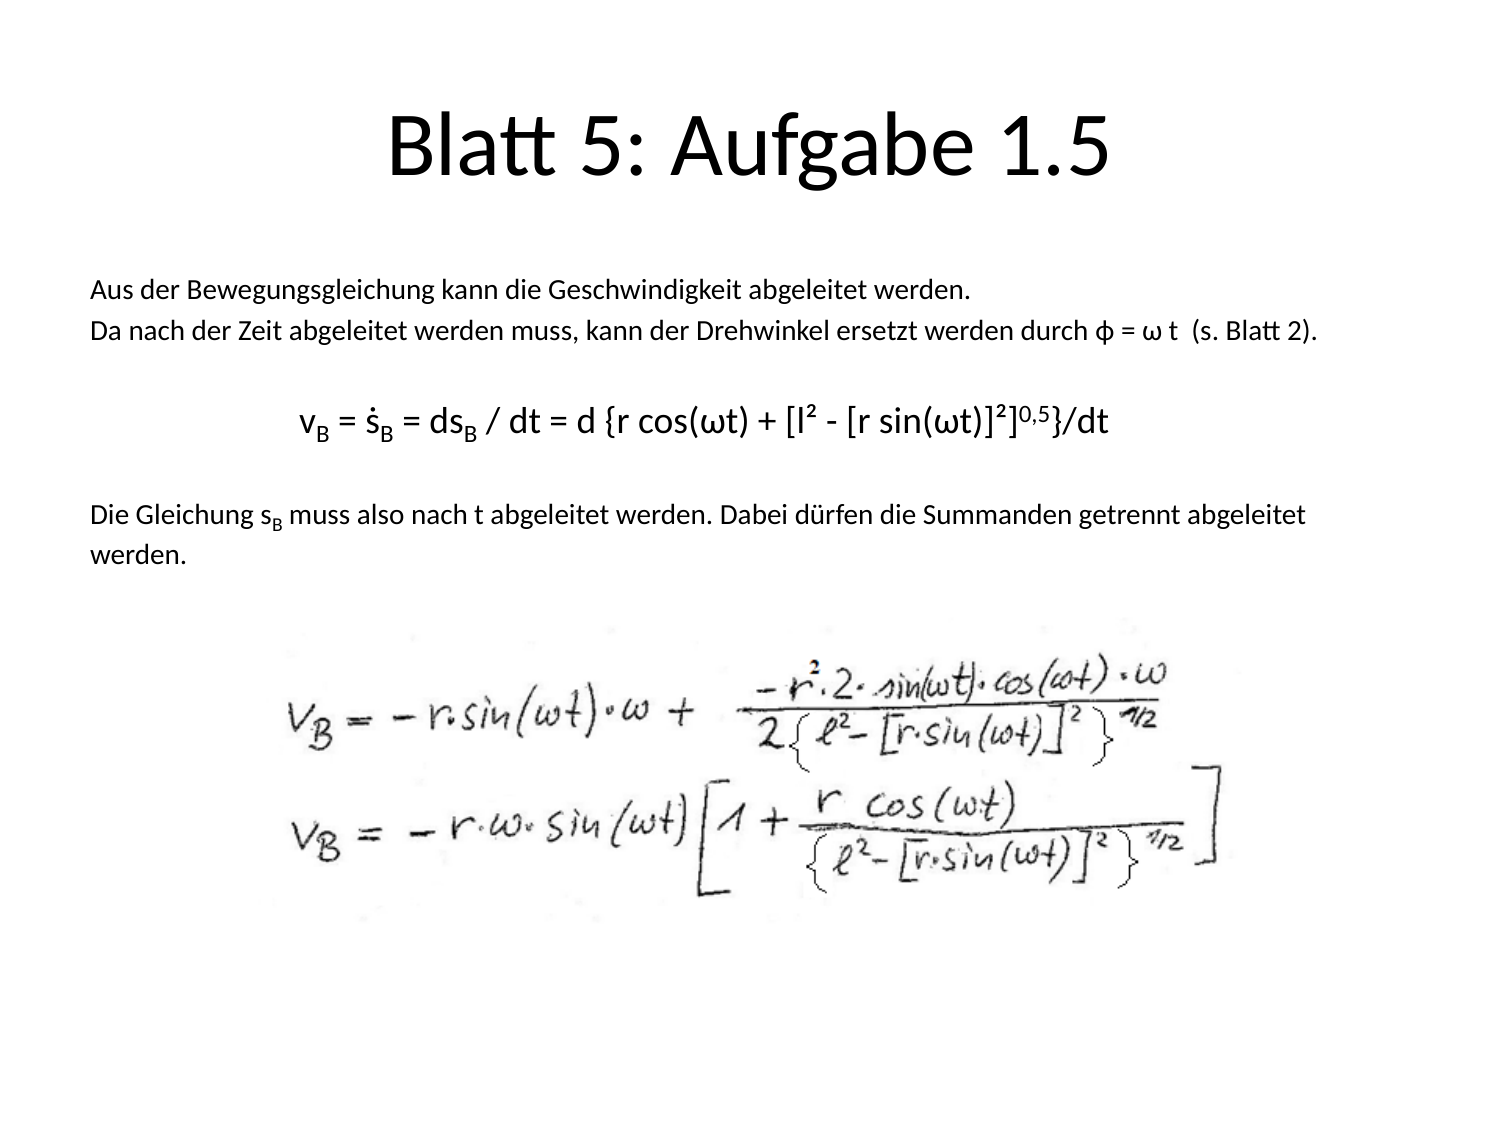

# Blatt 5: Aufgabe 1.5
Aus der Bewegungsgleichung kann die Geschwindigkeit abgeleitet werden.
Da nach der Zeit abgeleitet werden muss, kann der Drehwinkel ersetzt werden durch ϕ = ω t (s. Blatt 2).
vB = ṡB = dsB / dt = d {r cos(ωt) + [l² - [r sin(ωt)]²]0,5}/dt
Die Gleichung sB muss also nach t abgeleitet werden. Dabei dürfen die Summanden getrennt abgeleitet werden.